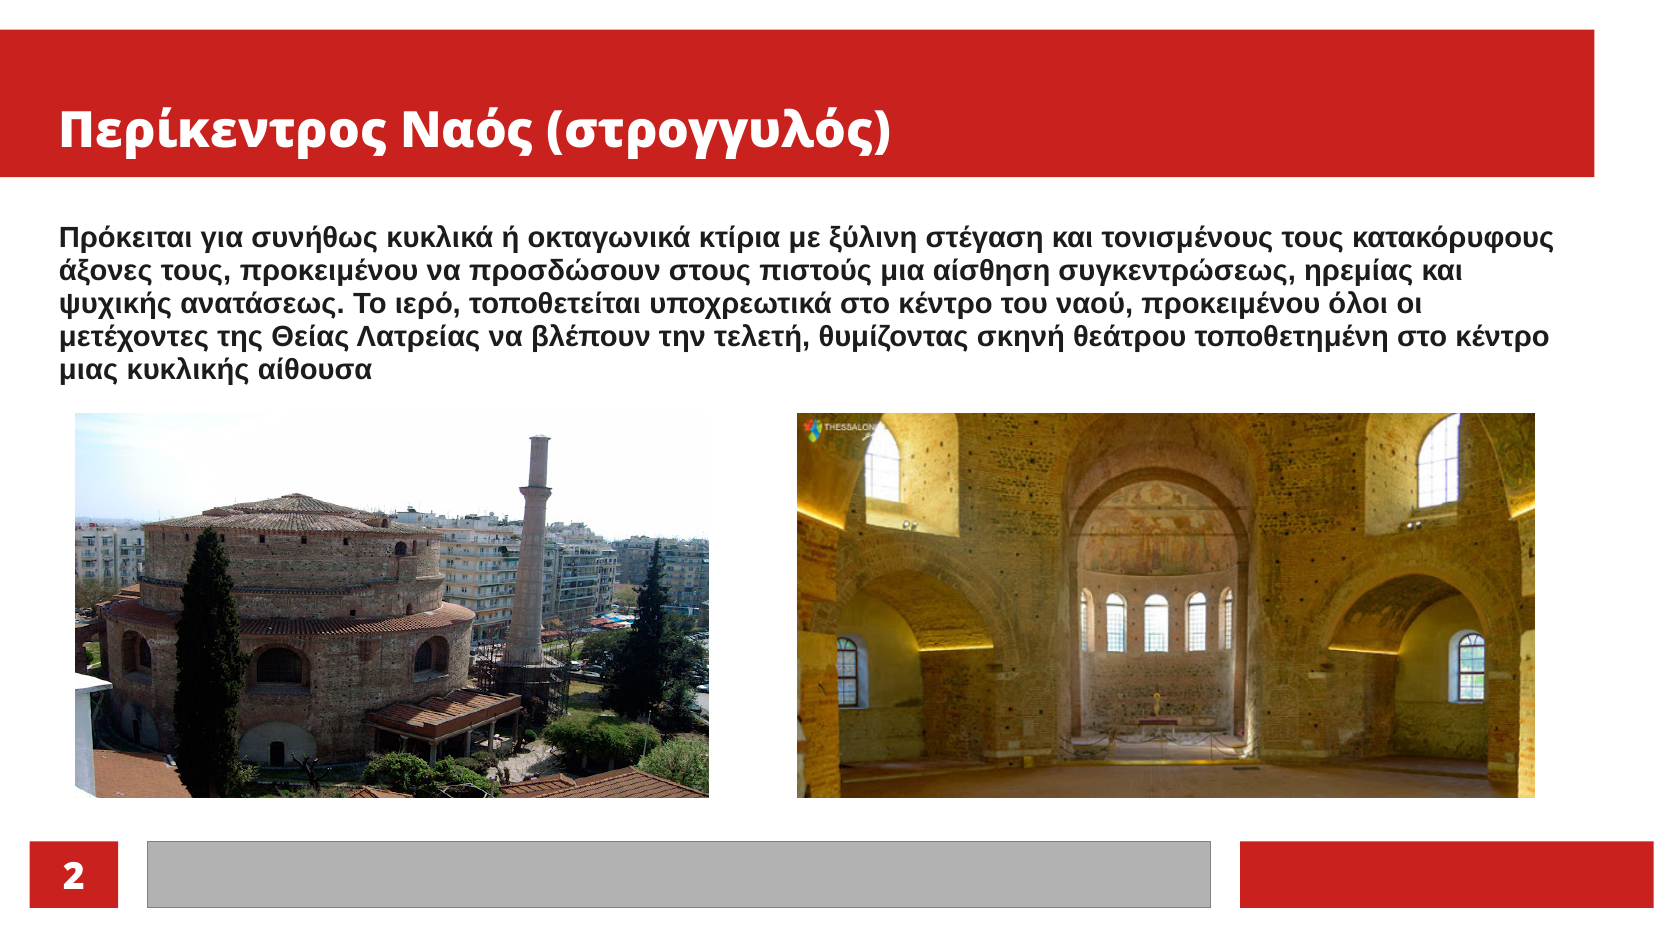

# Περίκεντρος Ναός (στρογγυλός)
Πρόκειται για συνήθως κυκλικά ή οκταγωνικά κτίρια με ξύλινη στέγαση και τονισμένους τους κατακόρυφους άξονες τους, προκειμένου να προσδώσουν στους πιστούς μια αίσθηση συγκεντρώσεως, ηρεμίας και ψυχικής ανατάσεως. Το ιερό, τοποθετείται υποχρεωτικά στο κέντρο του ναού, προκειμένου όλοι οι μετέχοντες της Θείας Λατρείας να βλέπουν την τελετή, θυμίζοντας σκηνή θεάτρου τοποθετημένη στο κέντρο μιας κυκλικής αίθουσα
2